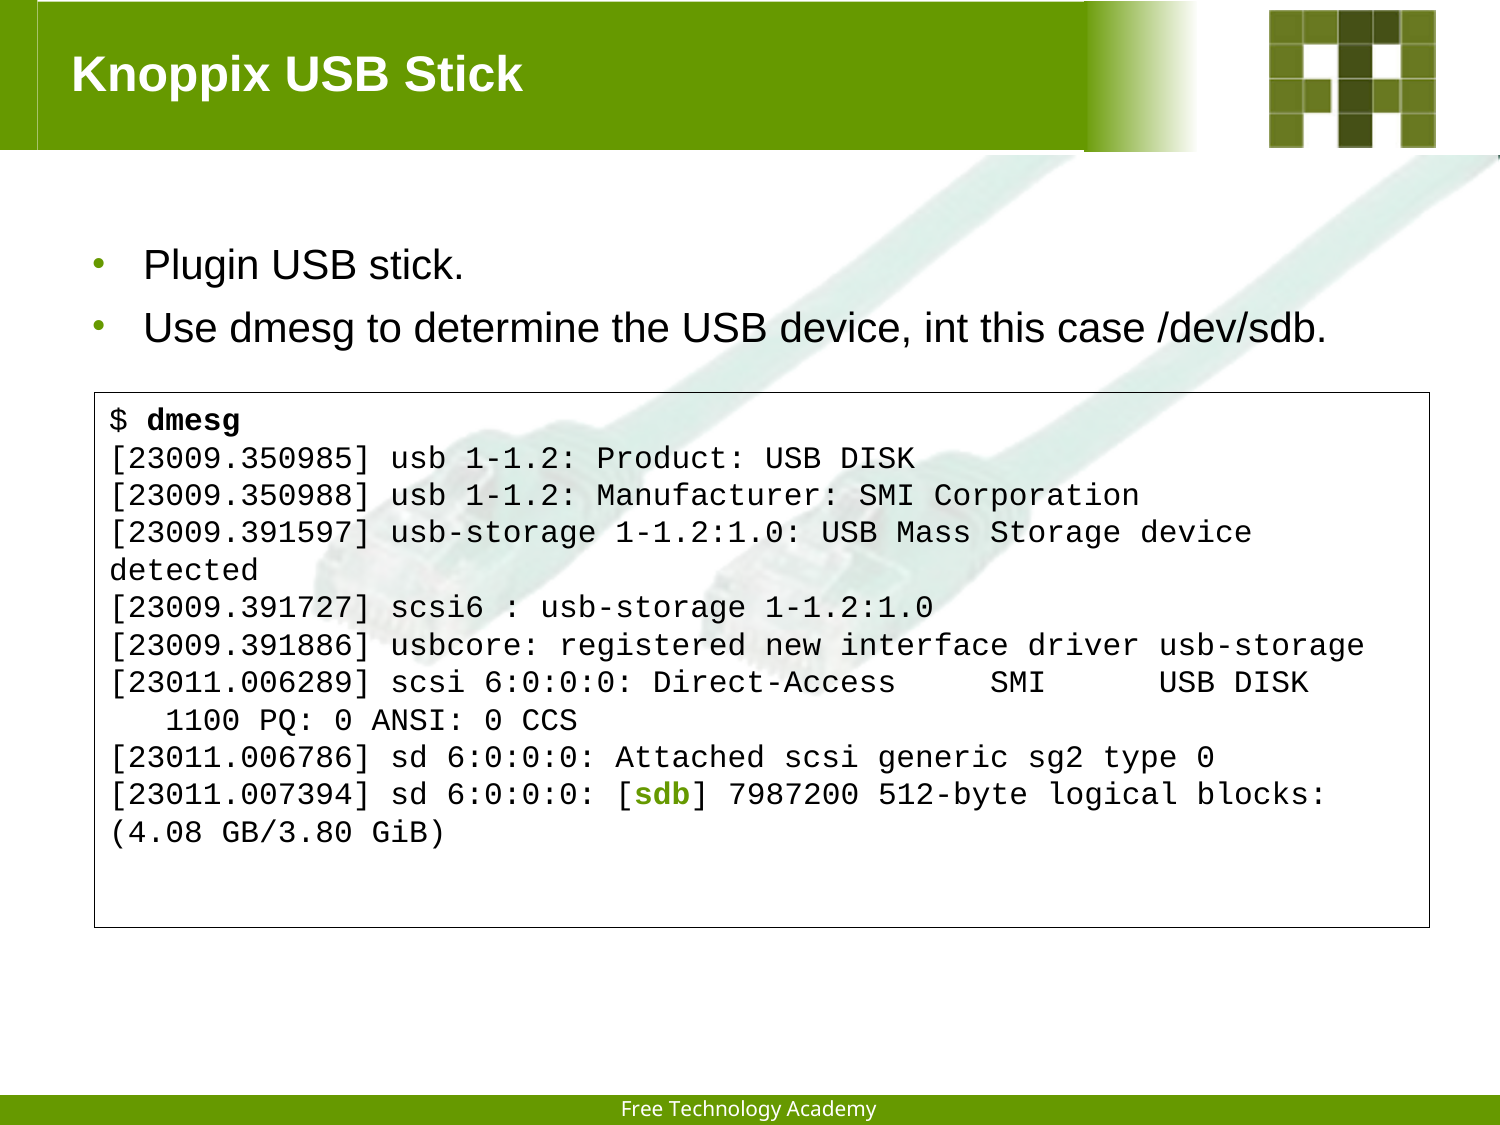

# Knoppix USB Stick
Plugin USB stick.
Use dmesg to determine the USB device, int this case /dev/sdb.
$ dmesg
[23009.350985] usb 1-1.2: Product: USB DISK
[23009.350988] usb 1-1.2: Manufacturer: SMI Corporation
[23009.391597] usb-storage 1-1.2:1.0: USB Mass Storage device detected
[23009.391727] scsi6 : usb-storage 1-1.2:1.0
[23009.391886] usbcore: registered new interface driver usb-storage
[23011.006289] scsi 6:0:0:0: Direct-Access SMI USB DISK 1100 PQ: 0 ANSI: 0 CCS
[23011.006786] sd 6:0:0:0: Attached scsi generic sg2 type 0
[23011.007394] sd 6:0:0:0: [sdb] 7987200 512-byte logical blocks: (4.08 GB/3.80 GiB)